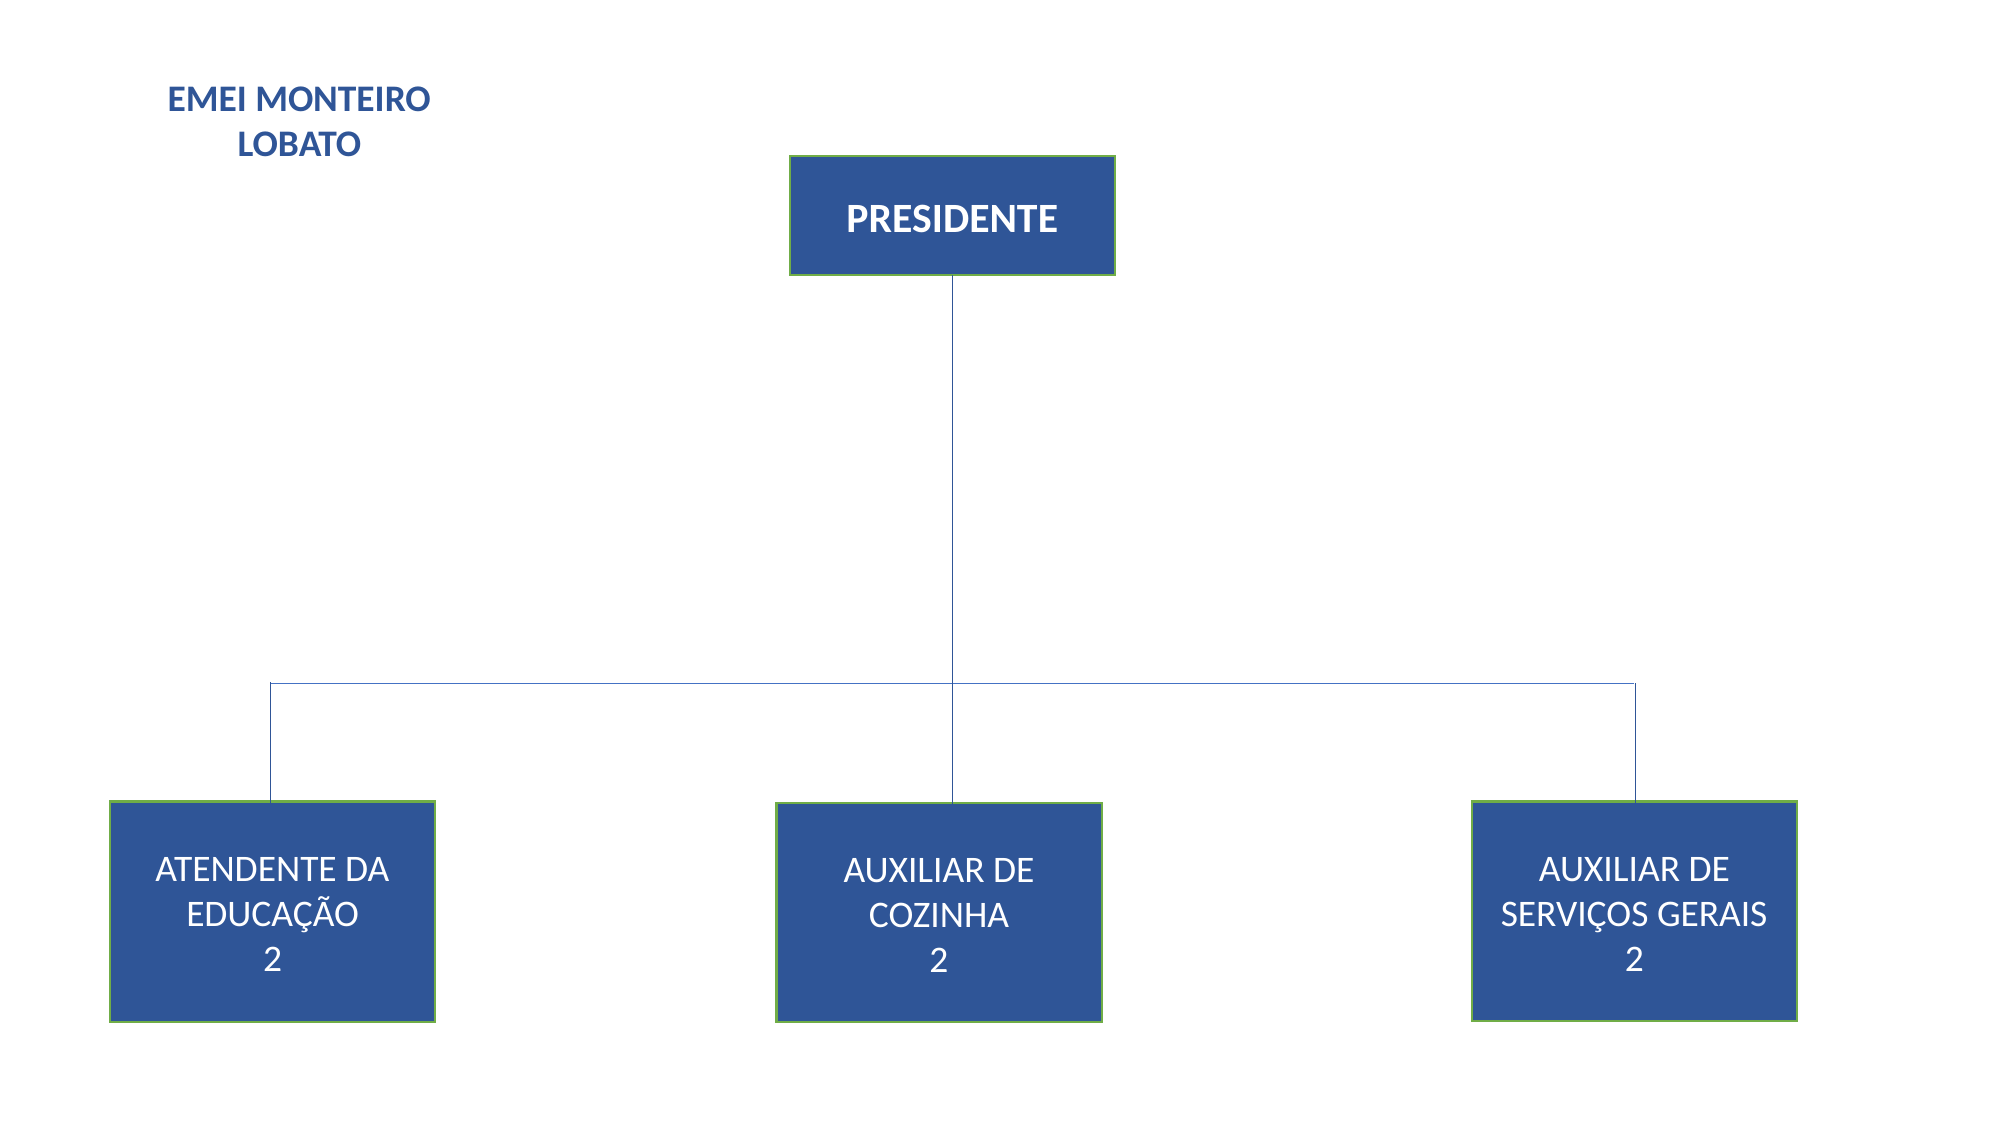

EMEI MONTEIRO LOBATO
PRESIDENTE
ATENDENTE DA EDUCAÇÃO
2
AUXILIAR DE SERVIÇOS GERAIS
2
AUXILIAR DE COZINHA
2